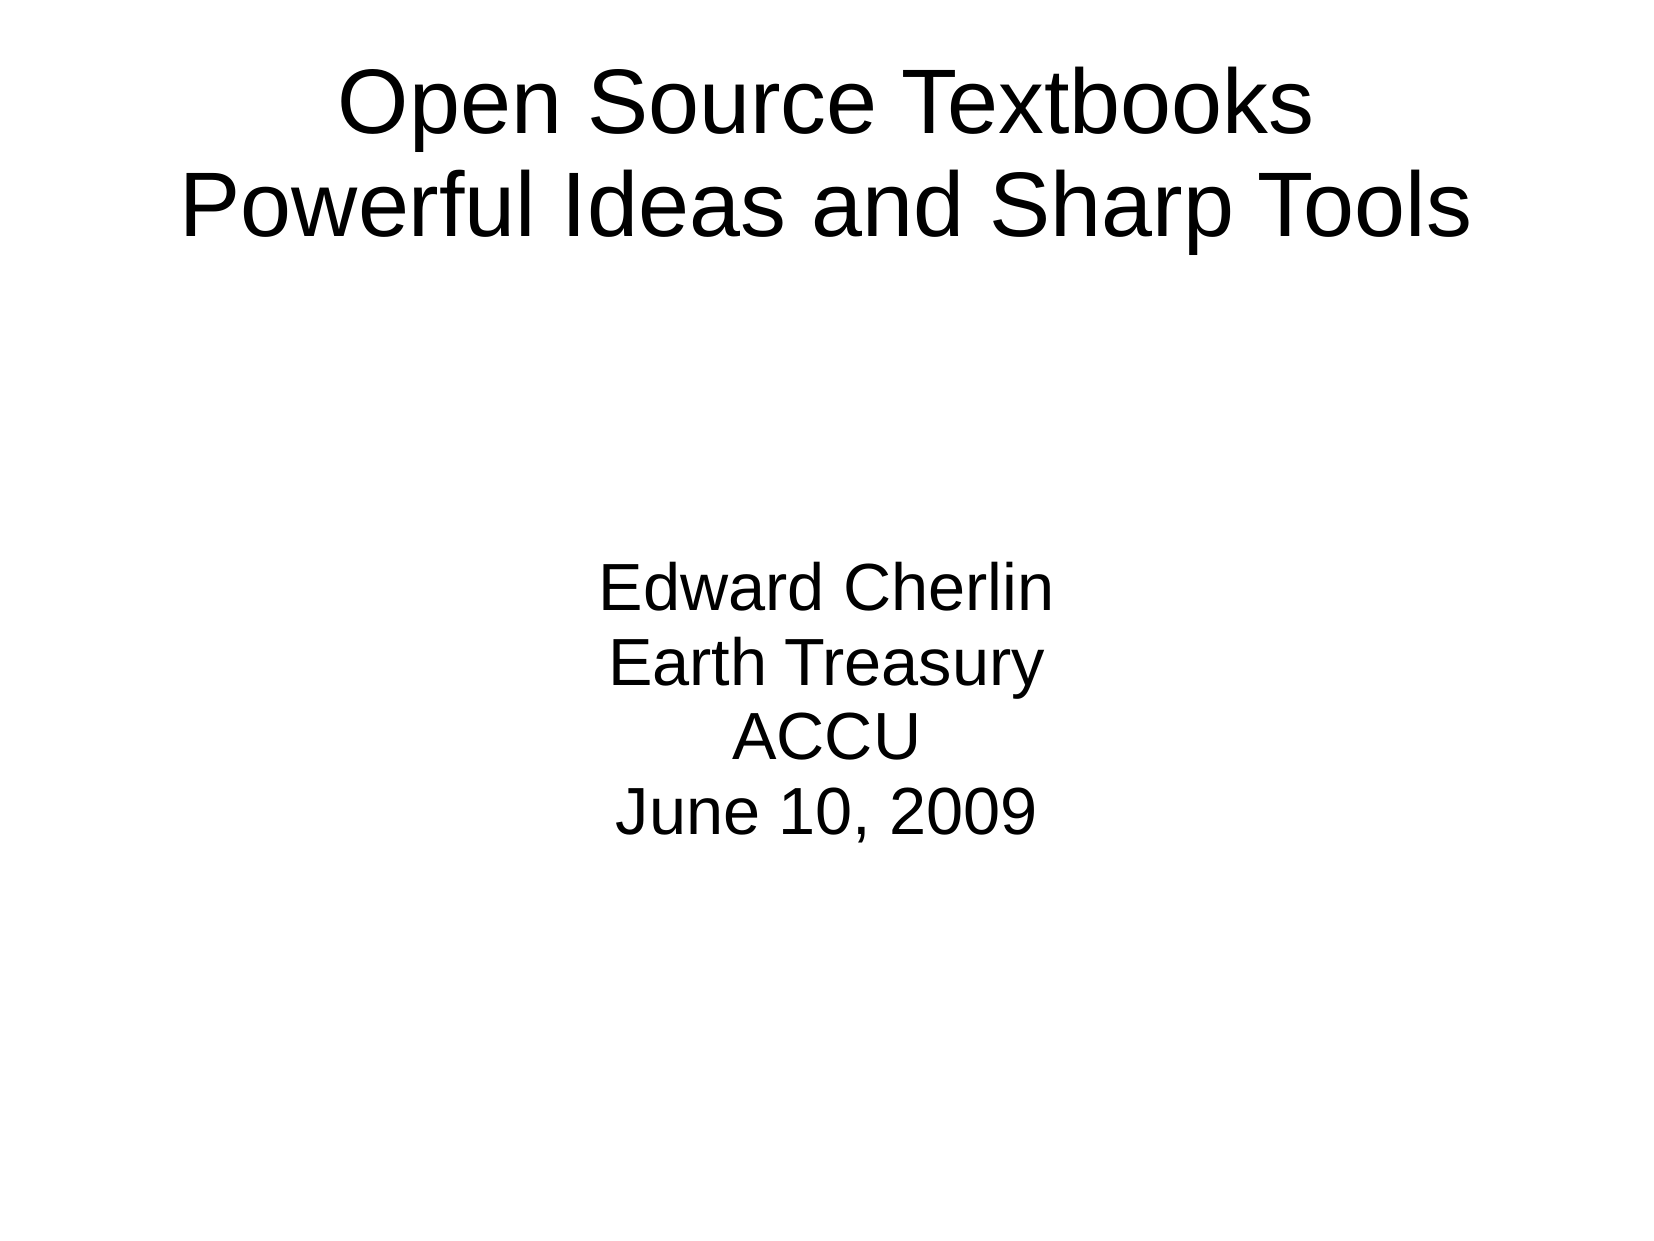

# Open Source Textbooks Powerful Ideas and Sharp Tools
Edward Cherlin
Earth Treasury
ACCU
June 10, 2009